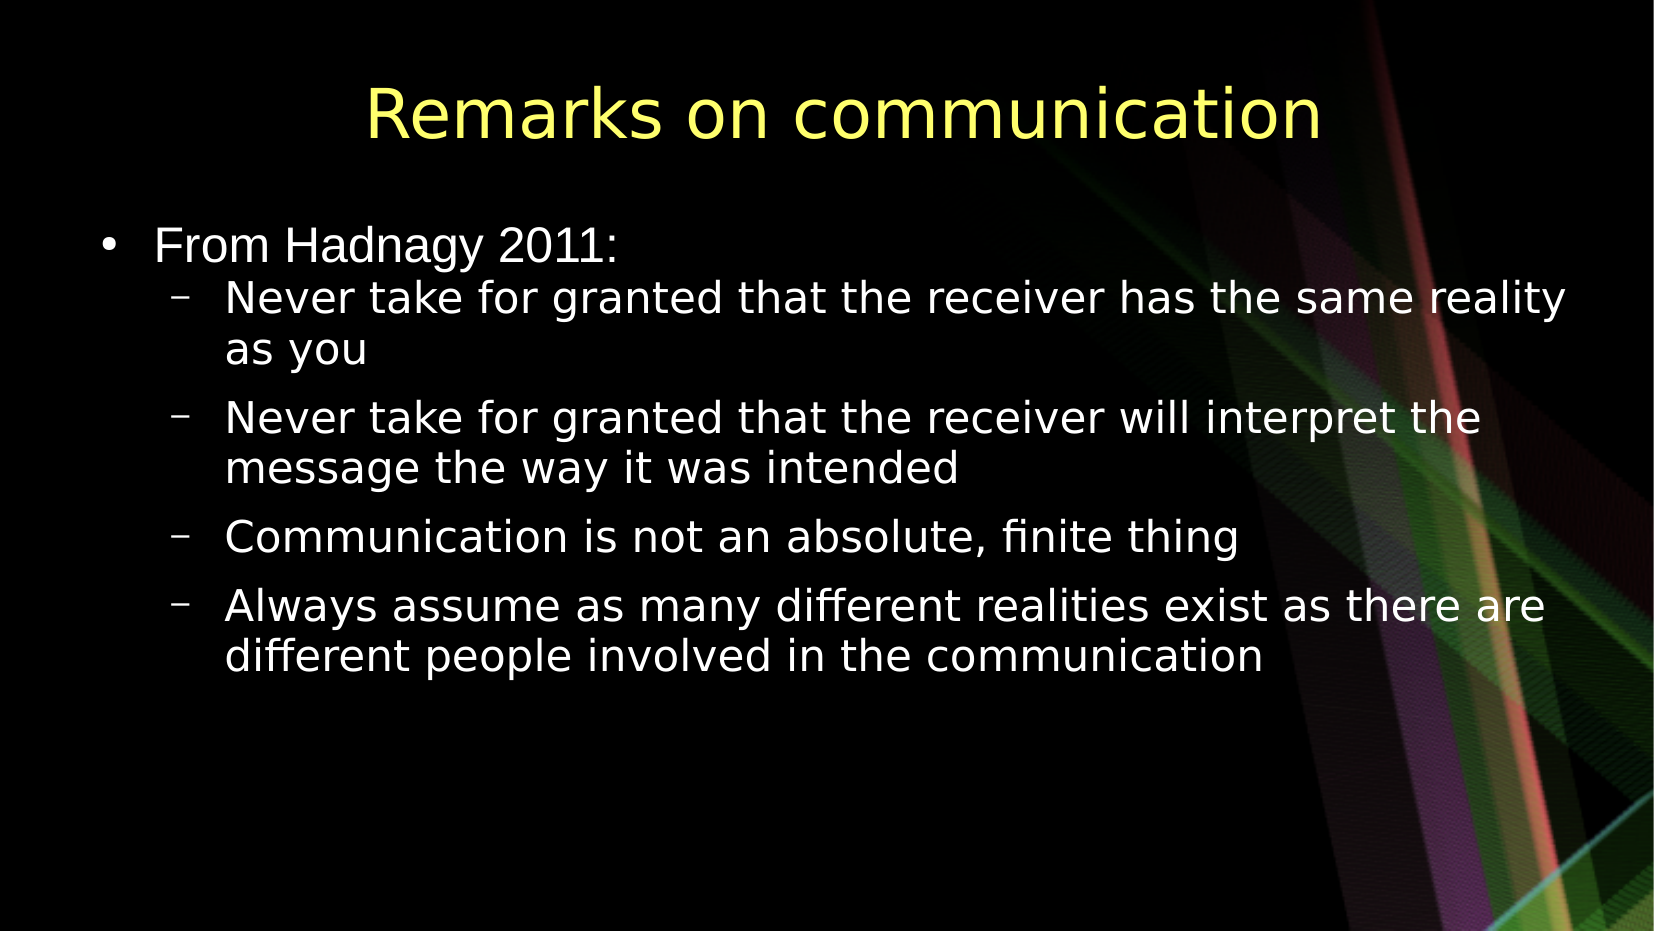

# Remarks on communication
From Hadnagy 2011:
Never take for granted that the receiver has the same reality as you
Never take for granted that the receiver will interpret the message the way it was intended
Communication is not an absolute, finite thing
Always assume as many different realities exist as there are different people involved in the communication